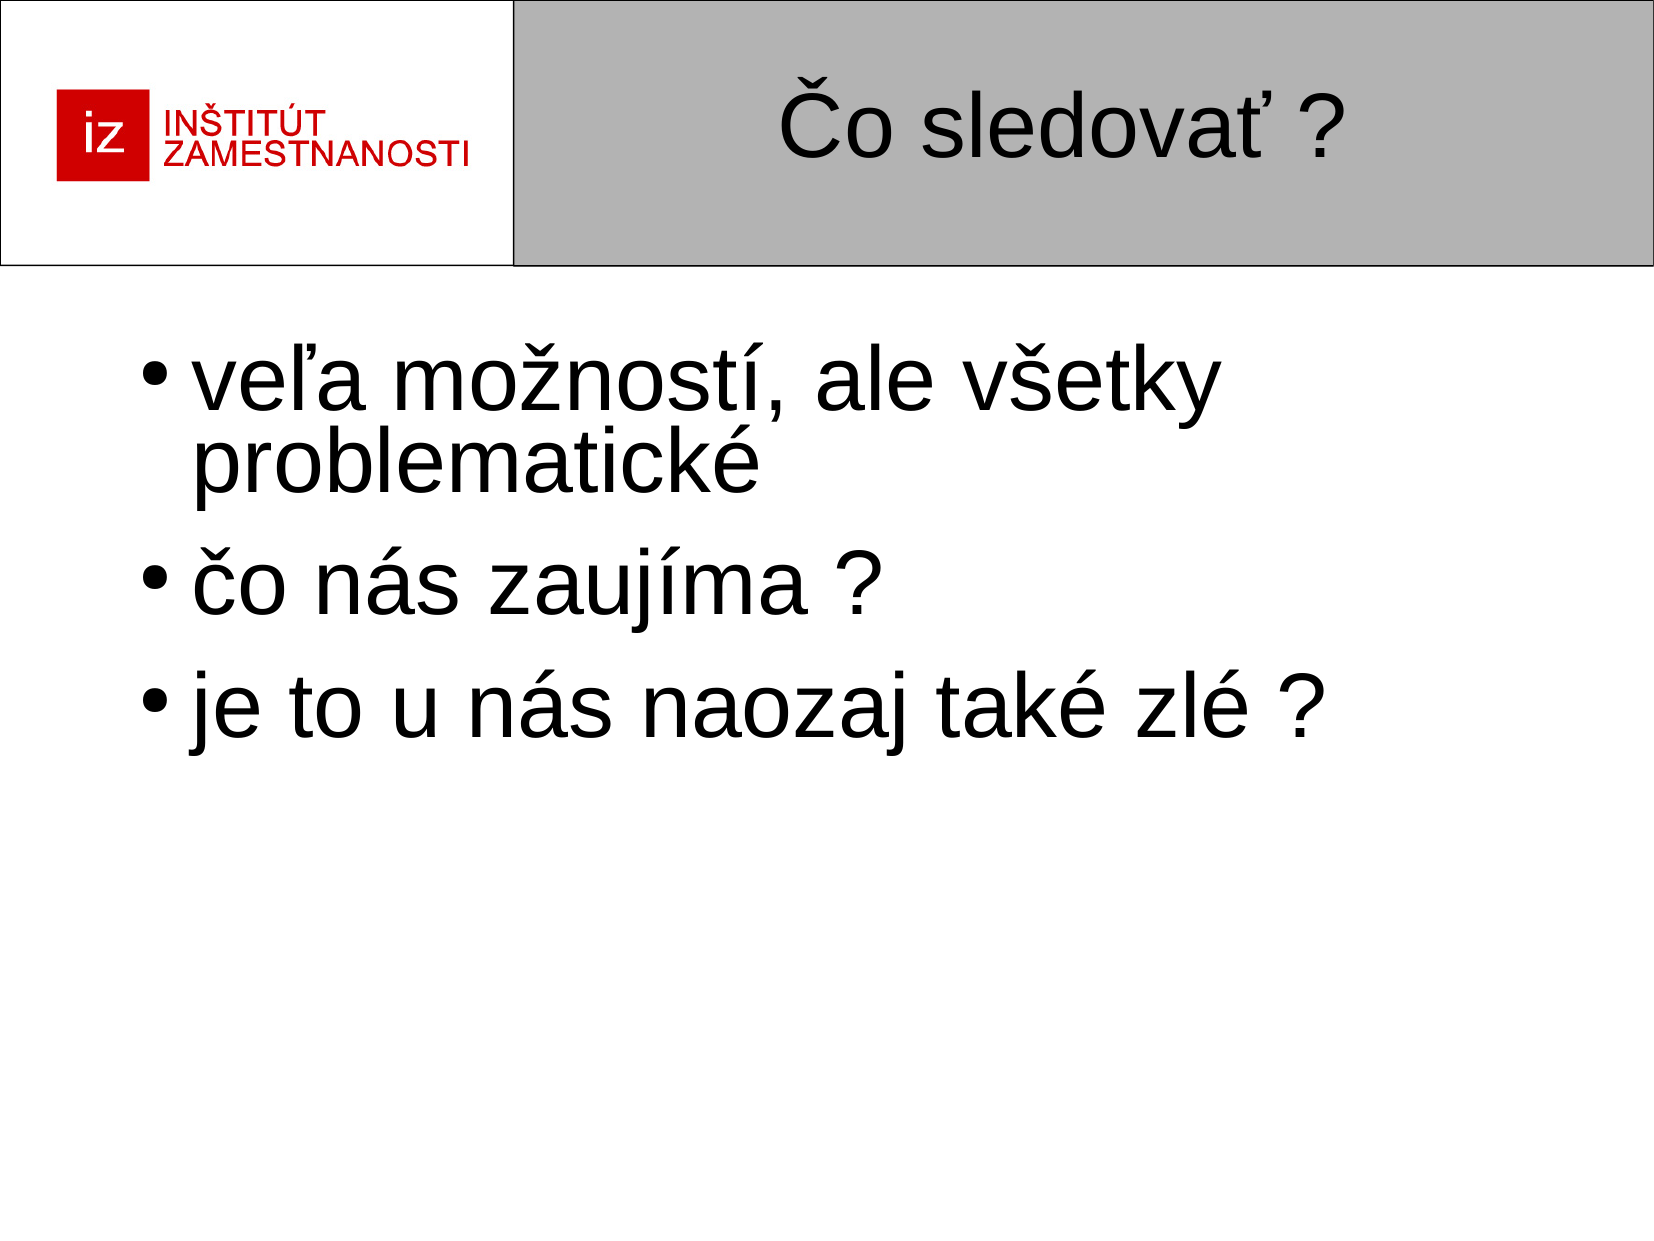

# Čo sledovať ?
veľa možností, ale všetky problematické
čo nás zaujíma ?
je to u nás naozaj také zlé ?